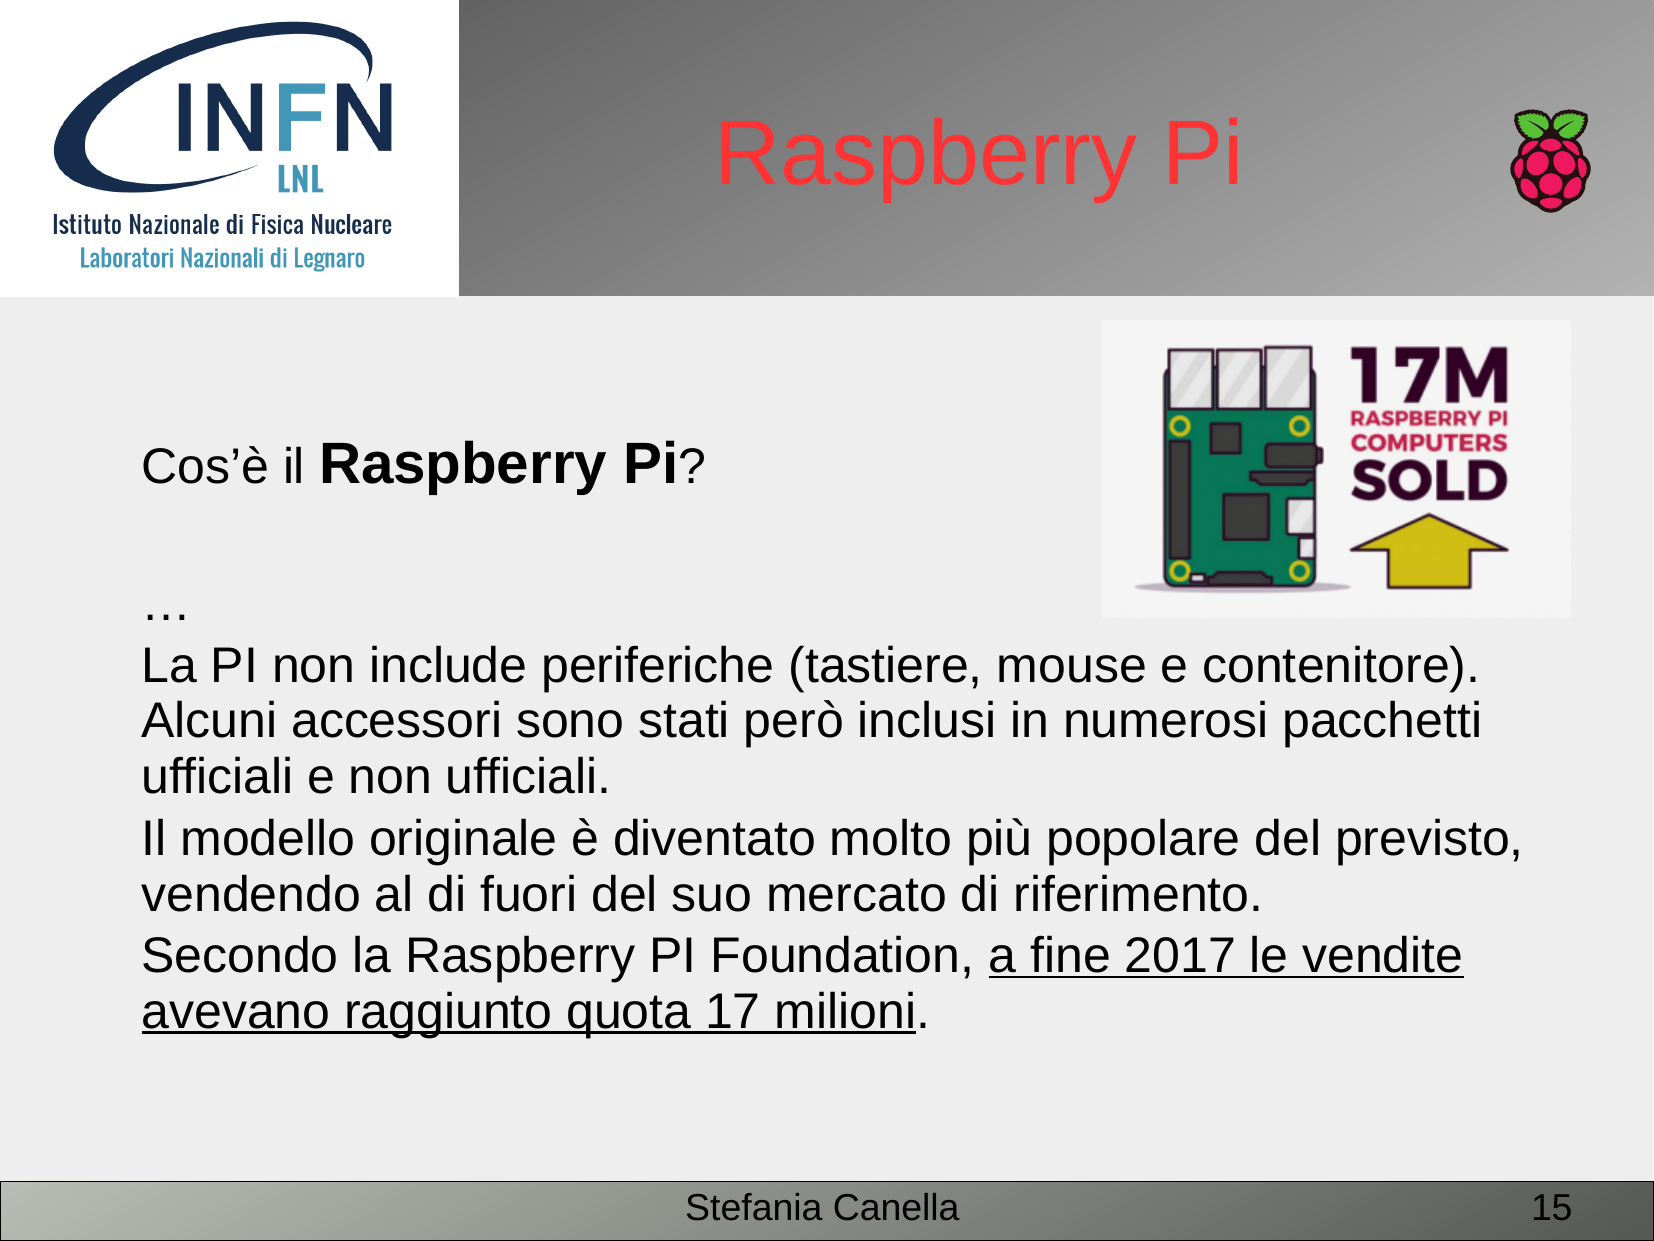

# Raspberry Pi
Cos’è il Raspberry Pi?
…
La PI non include periferiche (tastiere, mouse e contenitore). Alcuni accessori sono stati però inclusi in numerosi pacchetti ufficiali e non ufficiali.
Il modello originale è diventato molto più popolare del previsto, vendendo al di fuori del suo mercato di riferimento.
Secondo la Raspberry PI Foundation, a fine 2017 le vendite avevano raggiunto quota 17 milioni.
Stefania Canella